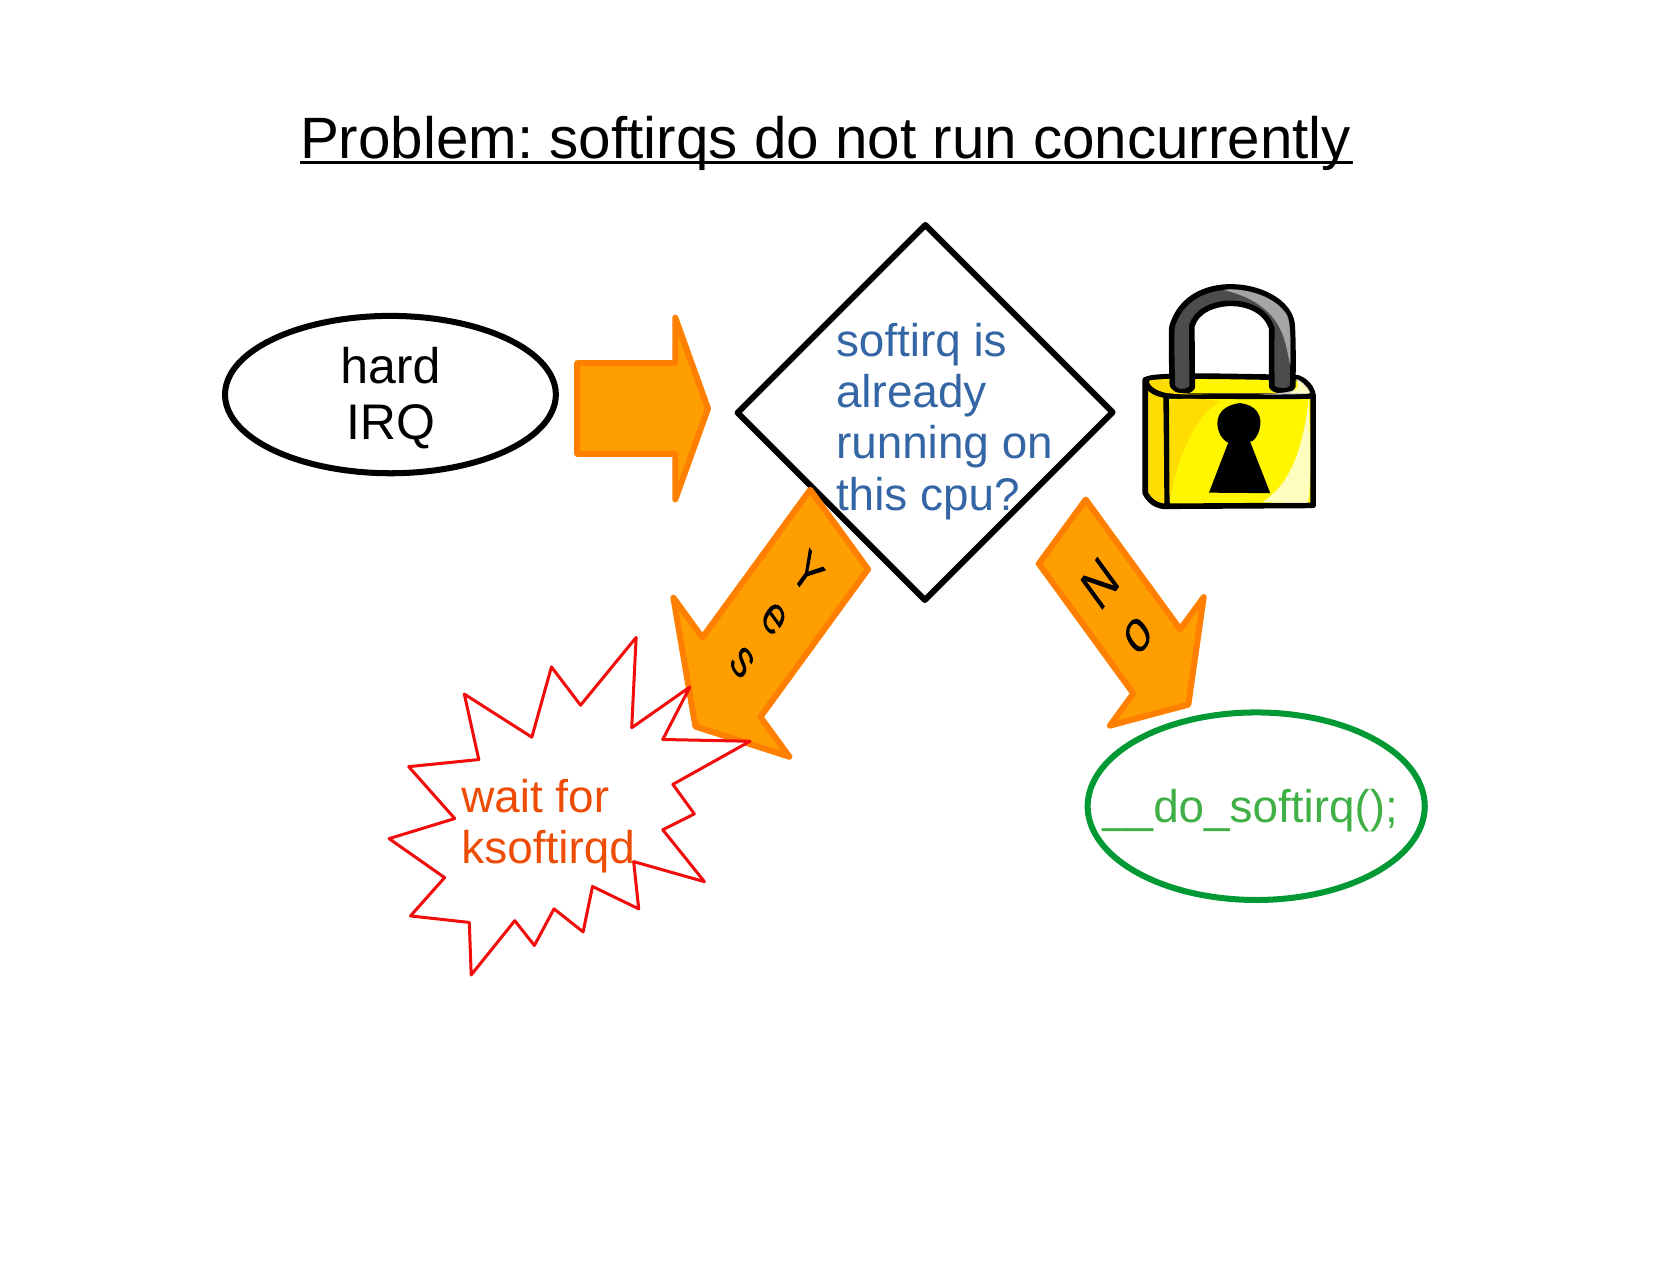

# Problem: softirqs do not run concurrently
softirq is
already
running on
this cpu?
hard IRQ
Y
e
s
No
wait for
ksoftirqd
__do_softirq();